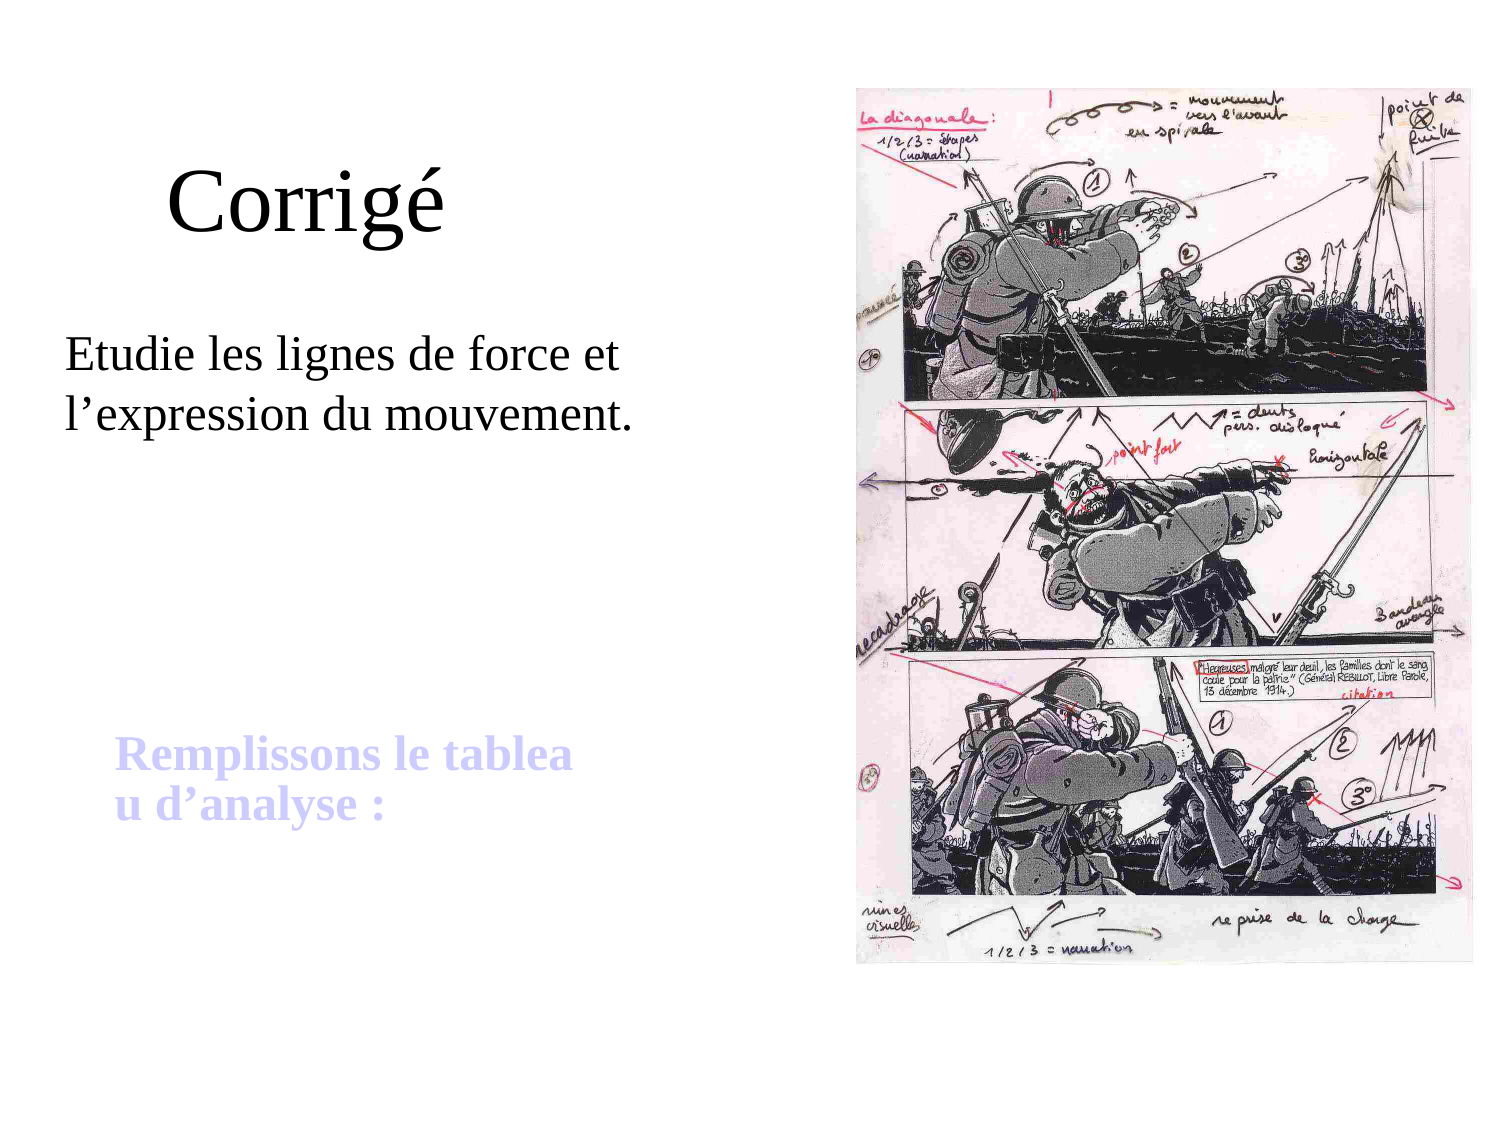

# Corrigé
Etudie les lignes de force et l’expression du mouvement.
Remplissons le tableau d’analyse :